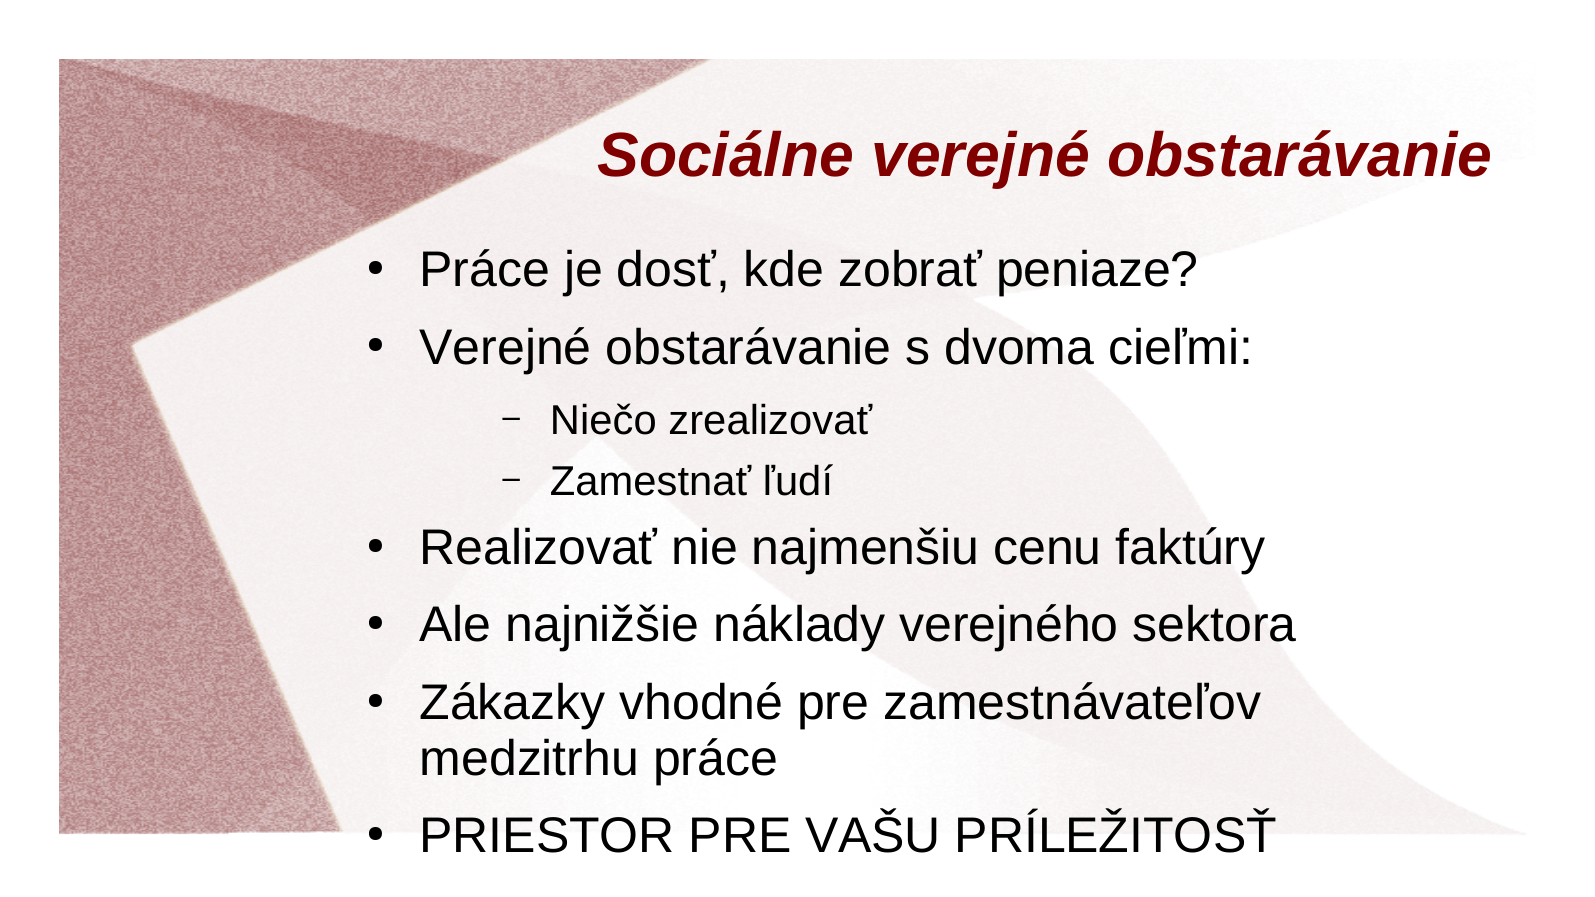

# Sociálne verejné obstarávanie
Práce je dosť, kde zobrať peniaze?
Verejné obstarávanie s dvoma cieľmi:
Niečo zrealizovať
Zamestnať ľudí
Realizovať nie najmenšiu cenu faktúry
Ale najnižšie náklady verejného sektora
Zákazky vhodné pre zamestnávateľov medzitrhu práce
PRIESTOR PRE VAŠU PRÍLEŽITOSŤ